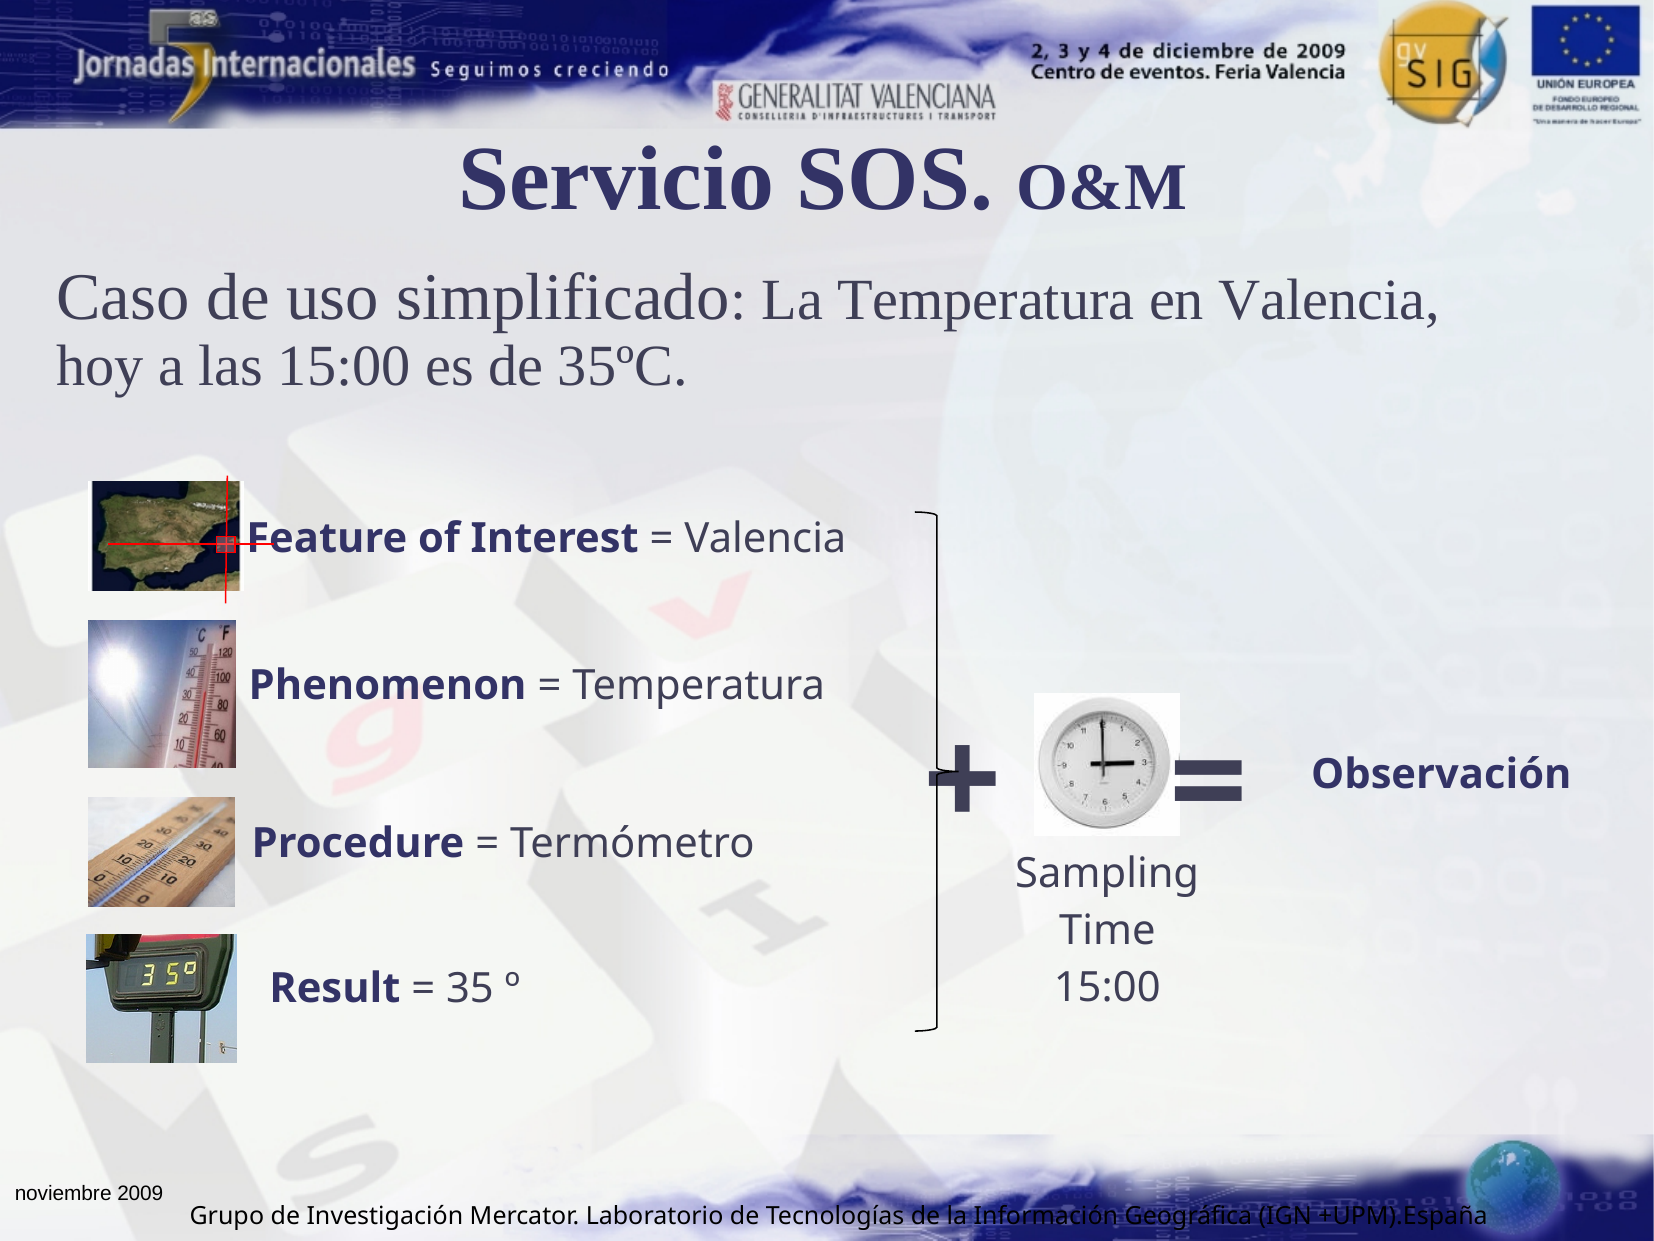

Servicio SOS. O&M
# Caso de uso simplificado: La Temperatura en Valencia, hoy a las 15:00 es de 35ºC.
Feature of Interest = Valencia
Phenomenon = Temperatura
+
=
Observación
Procedure = Termómetro
Sampling
Time
15:00
Result = 35 º
Grupo de Investigación Mercator. Laboratorio de Tecnologías de la Información Geográfica (IGN +UPM).España
noviembre 2009